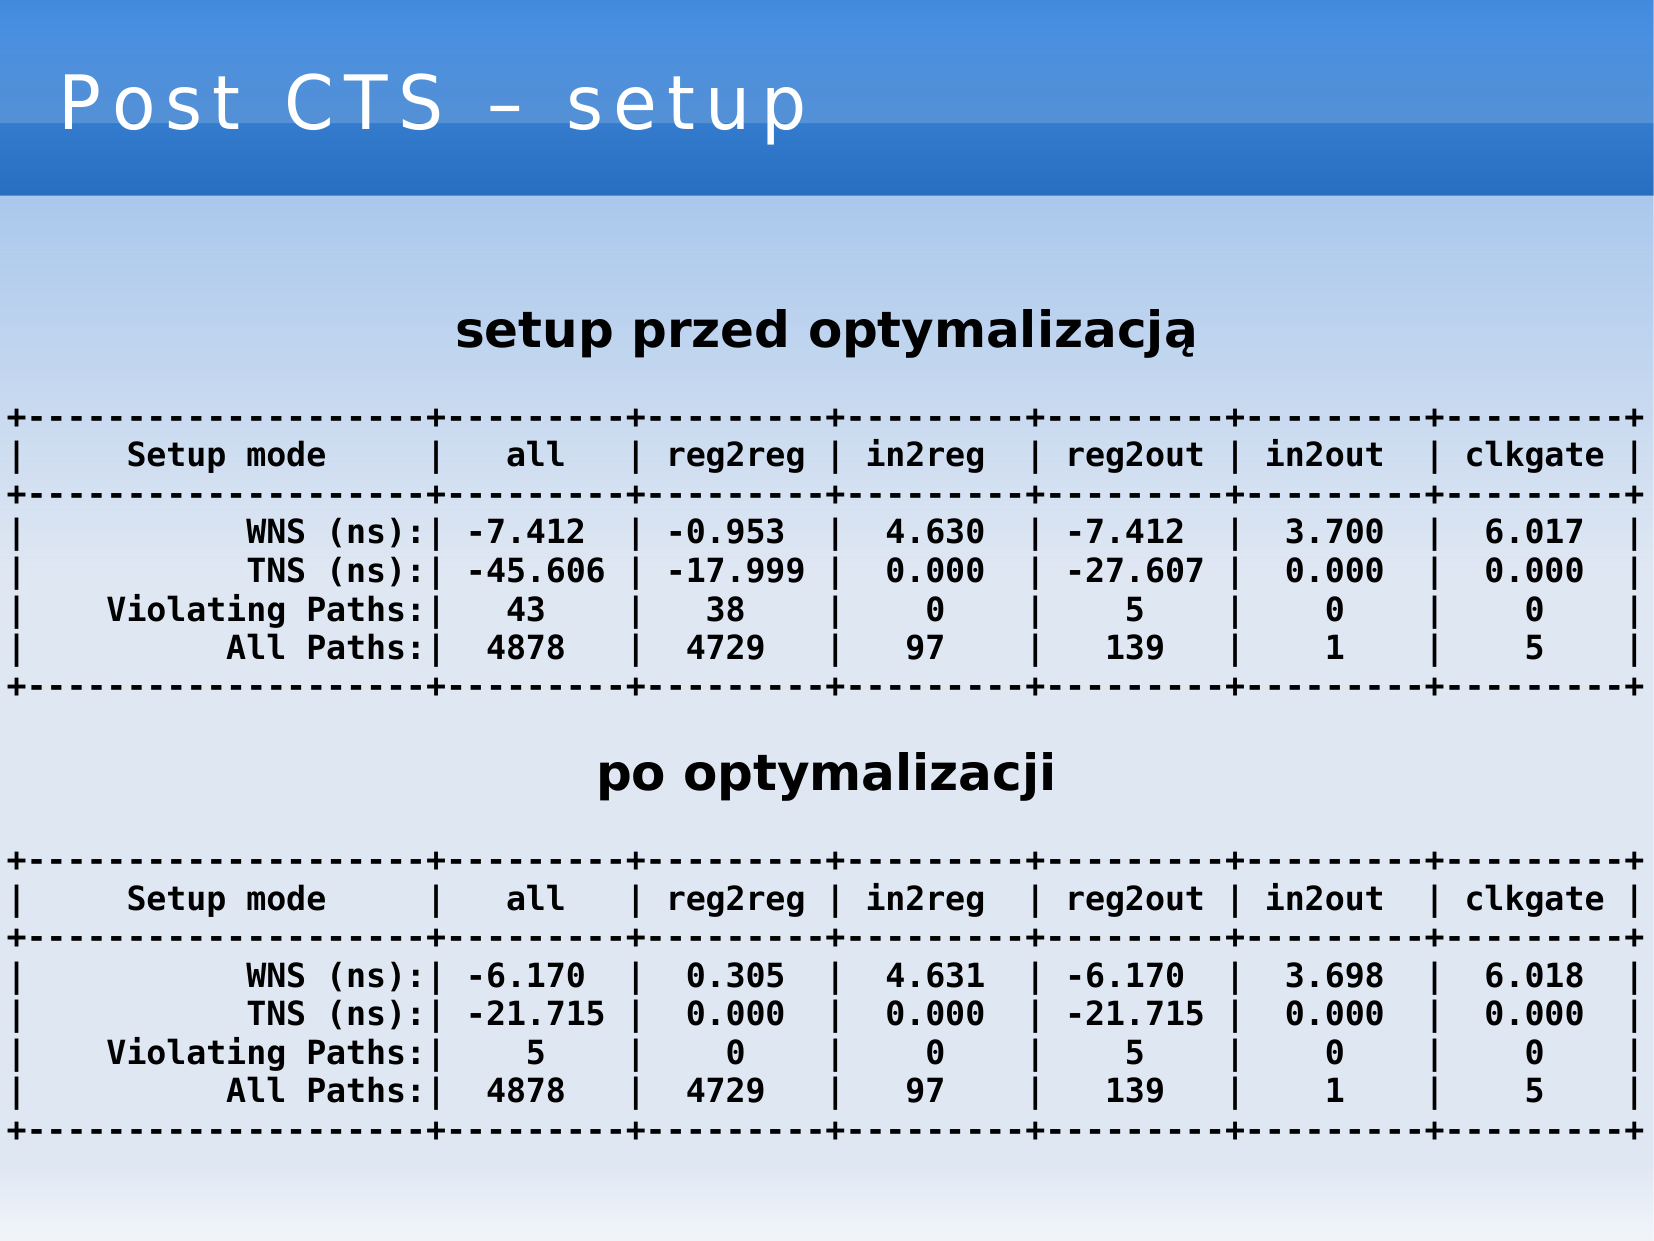

# Post CTS – setup
setup przed optymalizacją
+--------------------+---------+---------+---------+---------+---------+---------+
| Setup mode | all | reg2reg | in2reg | reg2out | in2out | clkgate |
+--------------------+---------+---------+---------+---------+---------+---------+
| WNS (ns):| -7.412 | -0.953 | 4.630 | -7.412 | 3.700 | 6.017 |
| TNS (ns):| -45.606 | -17.999 | 0.000 | -27.607 | 0.000 | 0.000 |
| Violating Paths:| 43 | 38 | 0 | 5 | 0 | 0 |
| All Paths:| 4878 | 4729 | 97 | 139 | 1 | 5 |
+--------------------+---------+---------+---------+---------+---------+---------+
po optymalizacji
+--------------------+---------+---------+---------+---------+---------+---------+
| Setup mode | all | reg2reg | in2reg | reg2out | in2out | clkgate |
+--------------------+---------+---------+---------+---------+---------+---------+
| WNS (ns):| -6.170 | 0.305 | 4.631 | -6.170 | 3.698 | 6.018 |
| TNS (ns):| -21.715 | 0.000 | 0.000 | -21.715 | 0.000 | 0.000 |
| Violating Paths:| 5 | 0 | 0 | 5 | 0 | 0 |
| All Paths:| 4878 | 4729 | 97 | 139 | 1 | 5 |
+--------------------+---------+---------+---------+---------+---------+---------+